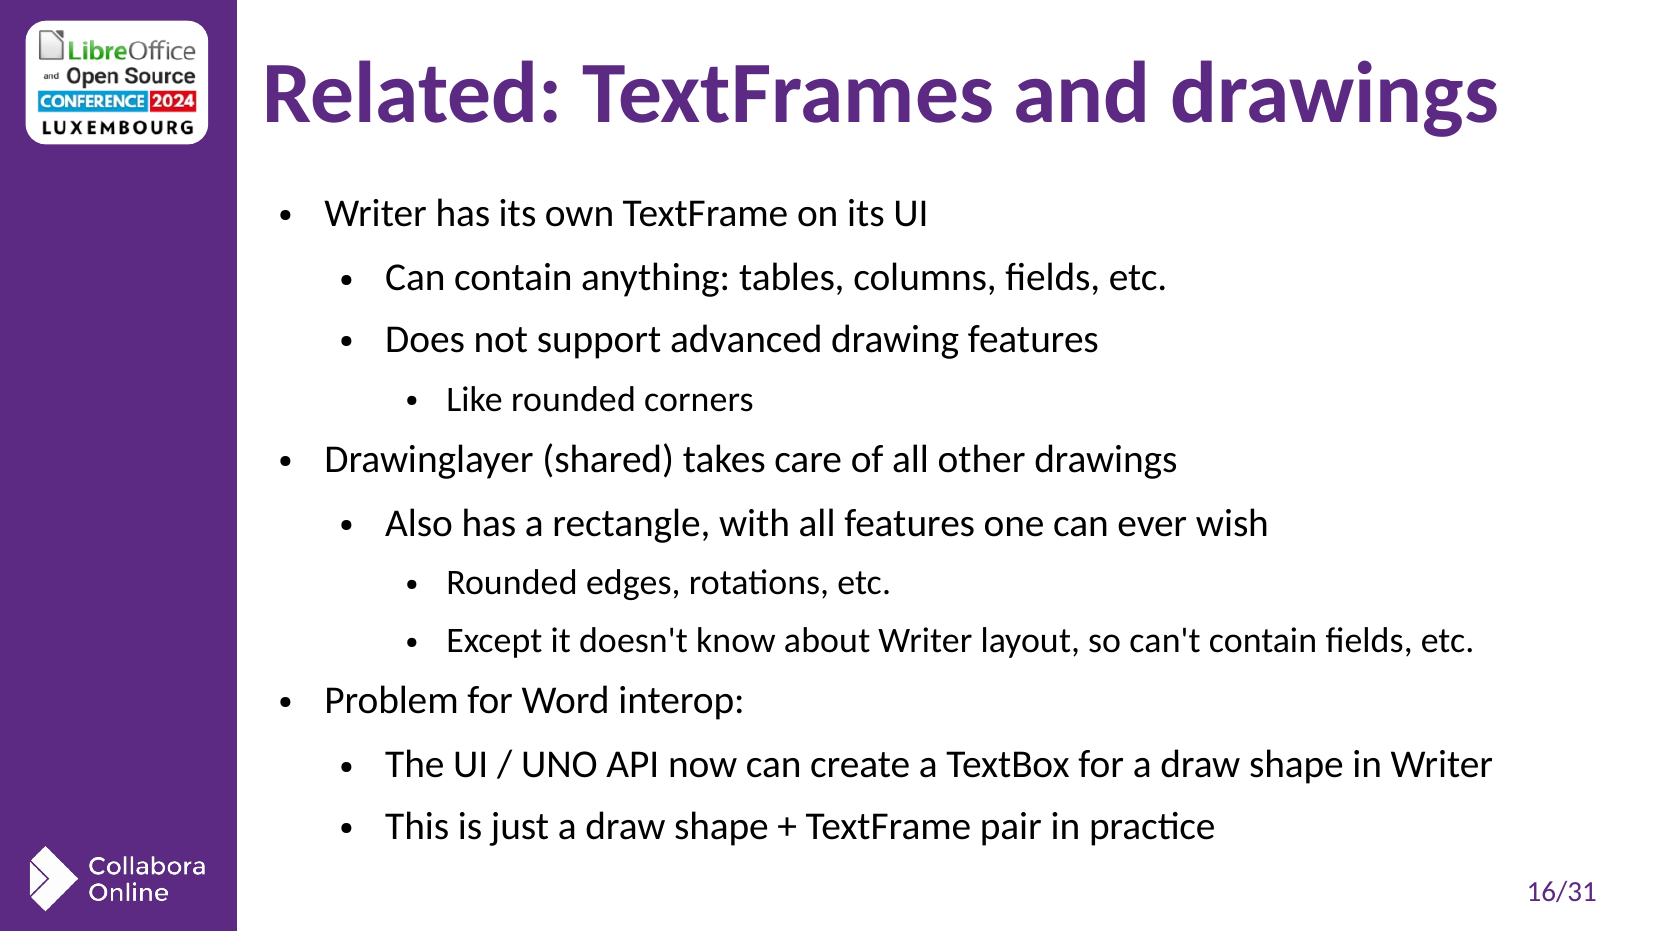

# Related: TextFrames and drawings
Writer has its own TextFrame on its UI
Can contain anything: tables, columns, fields, etc.
Does not support advanced drawing features
Like rounded corners
Drawinglayer (shared) takes care of all other drawings
Also has a rectangle, with all features one can ever wish
Rounded edges, rotations, etc.
Except it doesn't know about Writer layout, so can't contain fields, etc.
Problem for Word interop:
The UI / UNO API now can create a TextBox for a draw shape in Writer
This is just a draw shape + TextFrame pair in practice
16